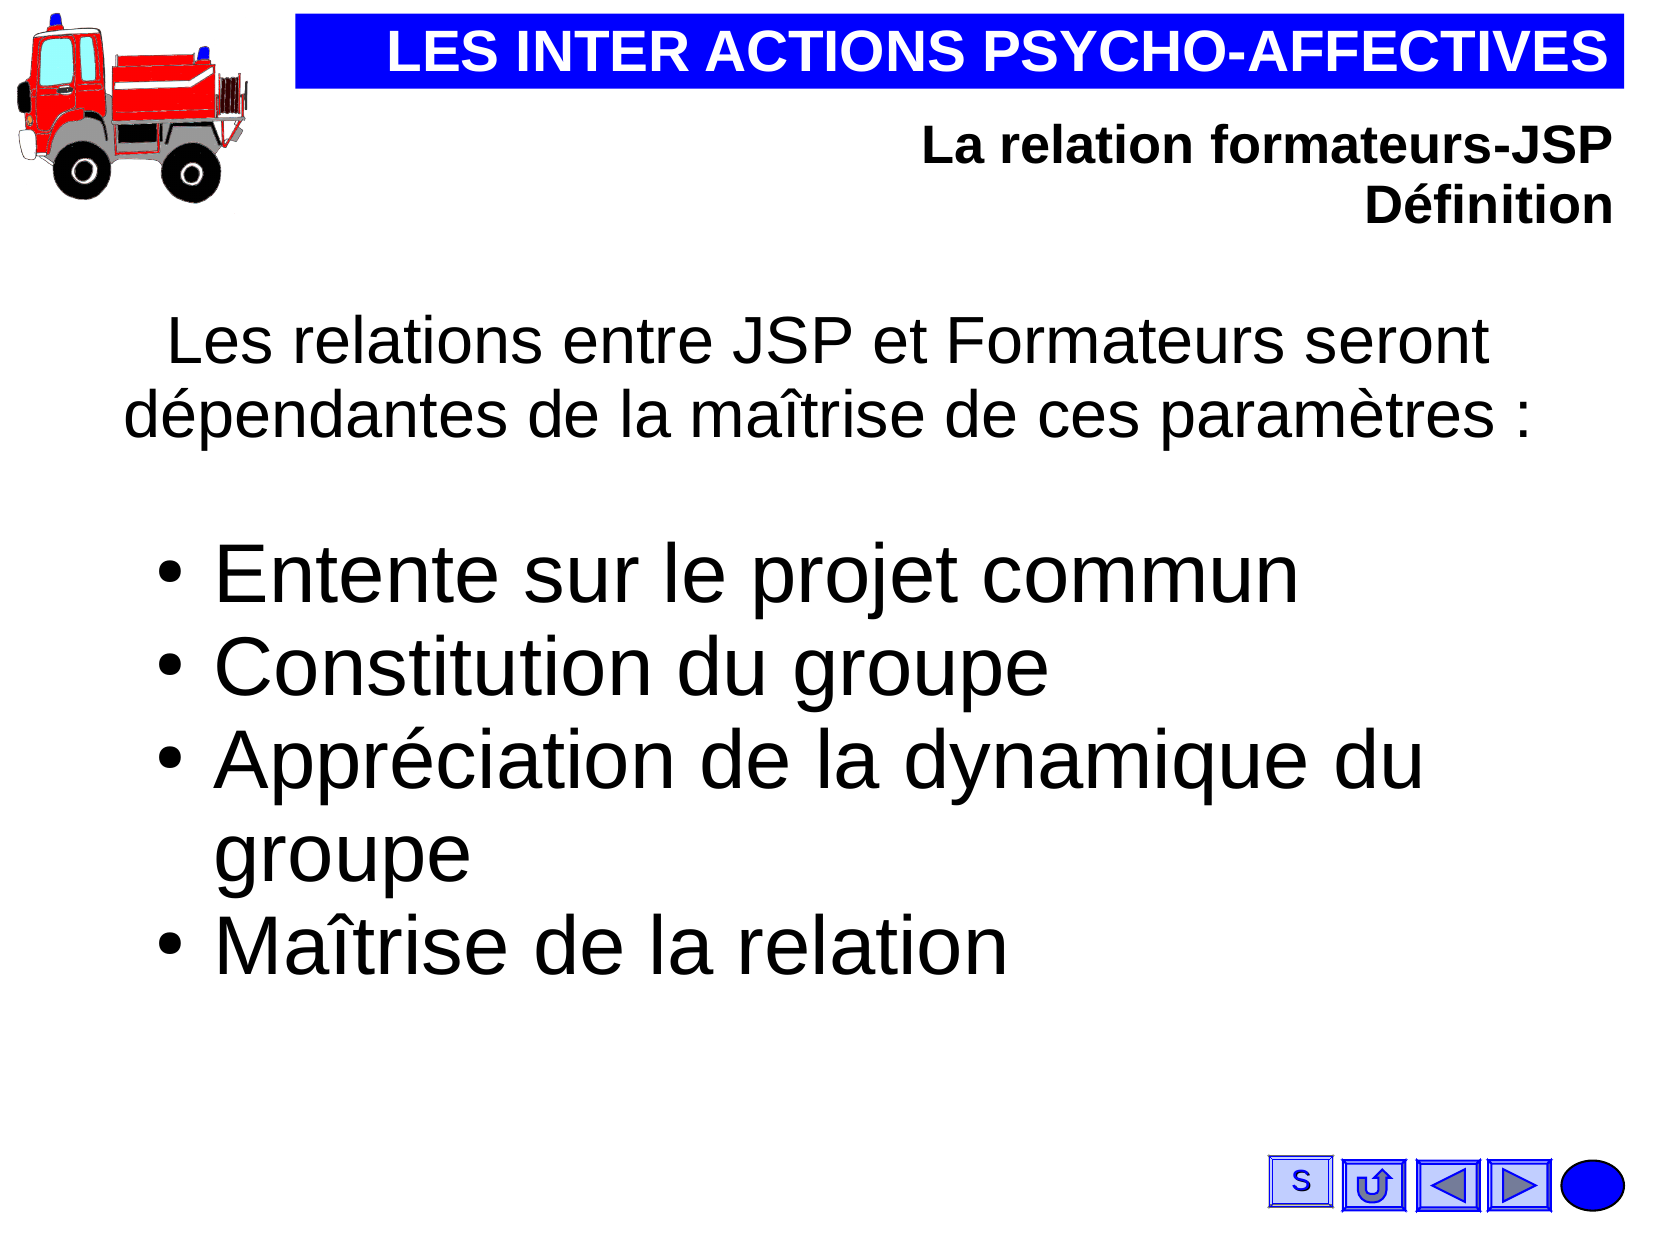

LES INTER ACTIONS PSYCHO-AFFECTIVES
La relation formateurs-JSP
Définition
Les relations entre JSP et Formateurs seront dépendantes de la maîtrise de ces paramètres :
 Entente sur le projet commun
 Constitution du groupe
 Appréciation de la dynamique du groupe
 Maîtrise de la relation